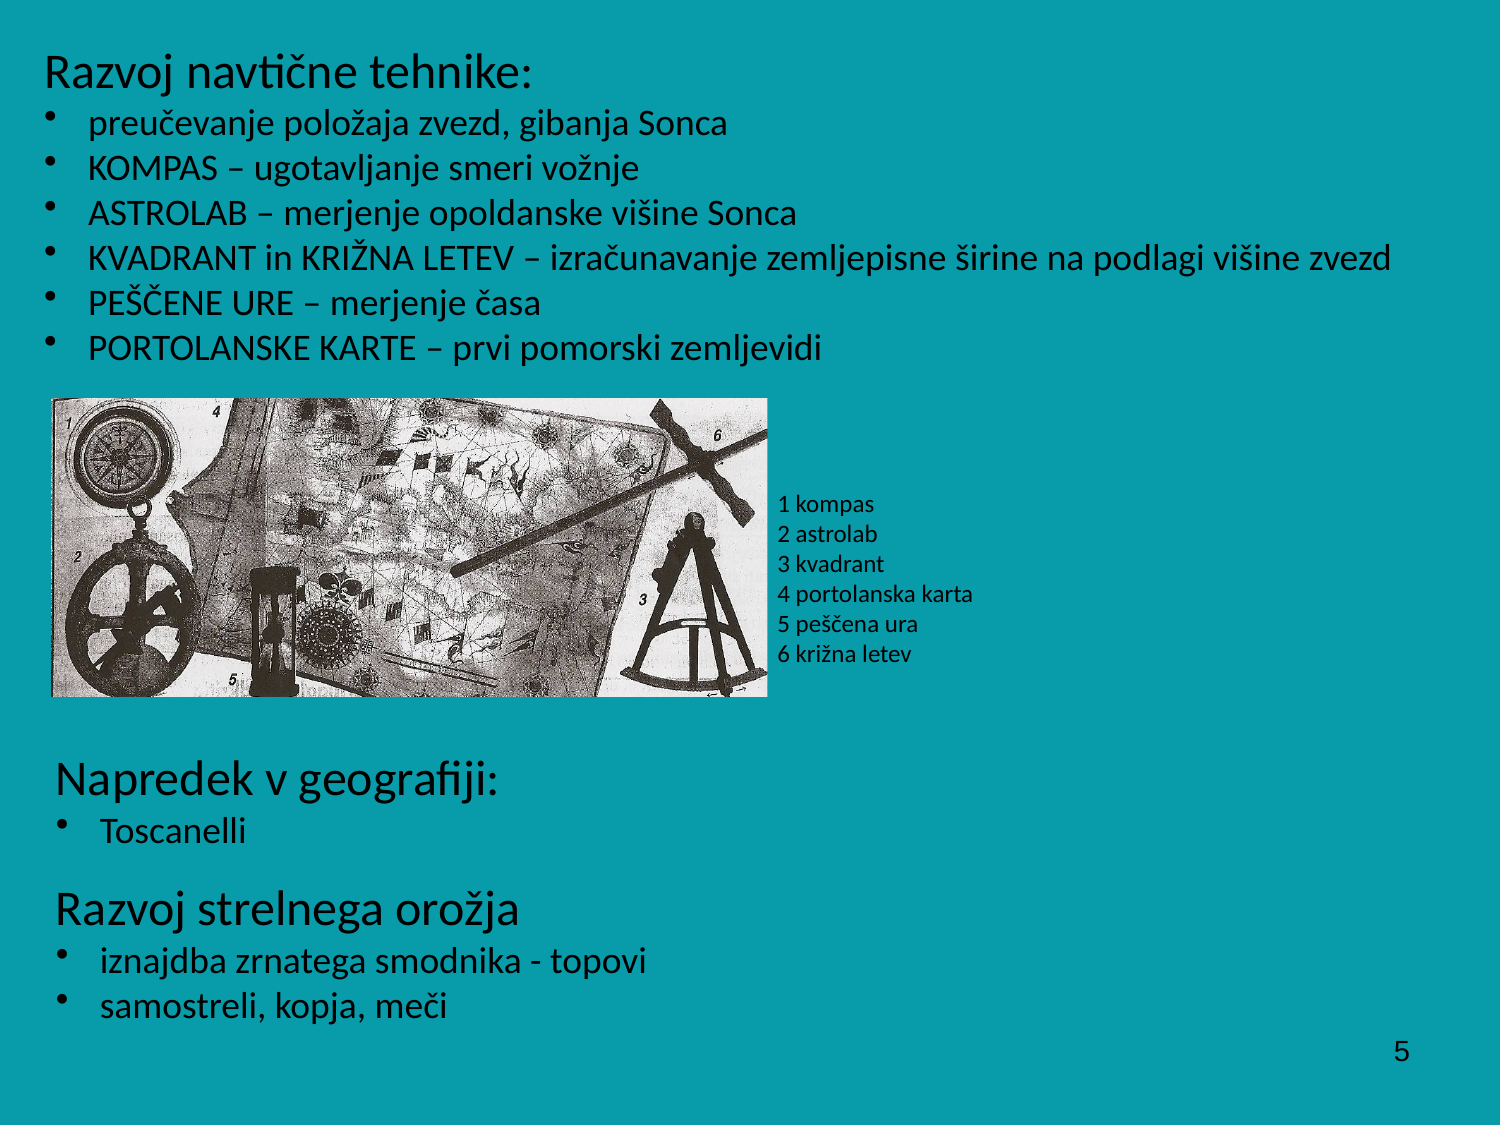

Razvoj navtične tehnike:
 preučevanje položaja zvezd, gibanja Sonca
 KOMPAS – ugotavljanje smeri vožnje
 ASTROLAB – merjenje opoldanske višine Sonca
 KVADRANT in KRIŽNA LETEV – izračunavanje zemljepisne širine na podlagi višine zvezd
 PEŠČENE URE – merjenje časa
 PORTOLANSKE KARTE – prvi pomorski zemljevidi
1 kompas
2 astrolab
3 kvadrant
4 portolanska karta
5 peščena ura
6 križna letev
Napredek v geografiji:
 Toscanelli
Razvoj strelnega orožja
 iznajdba zrnatega smodnika - topovi
 samostreli, kopja, meči